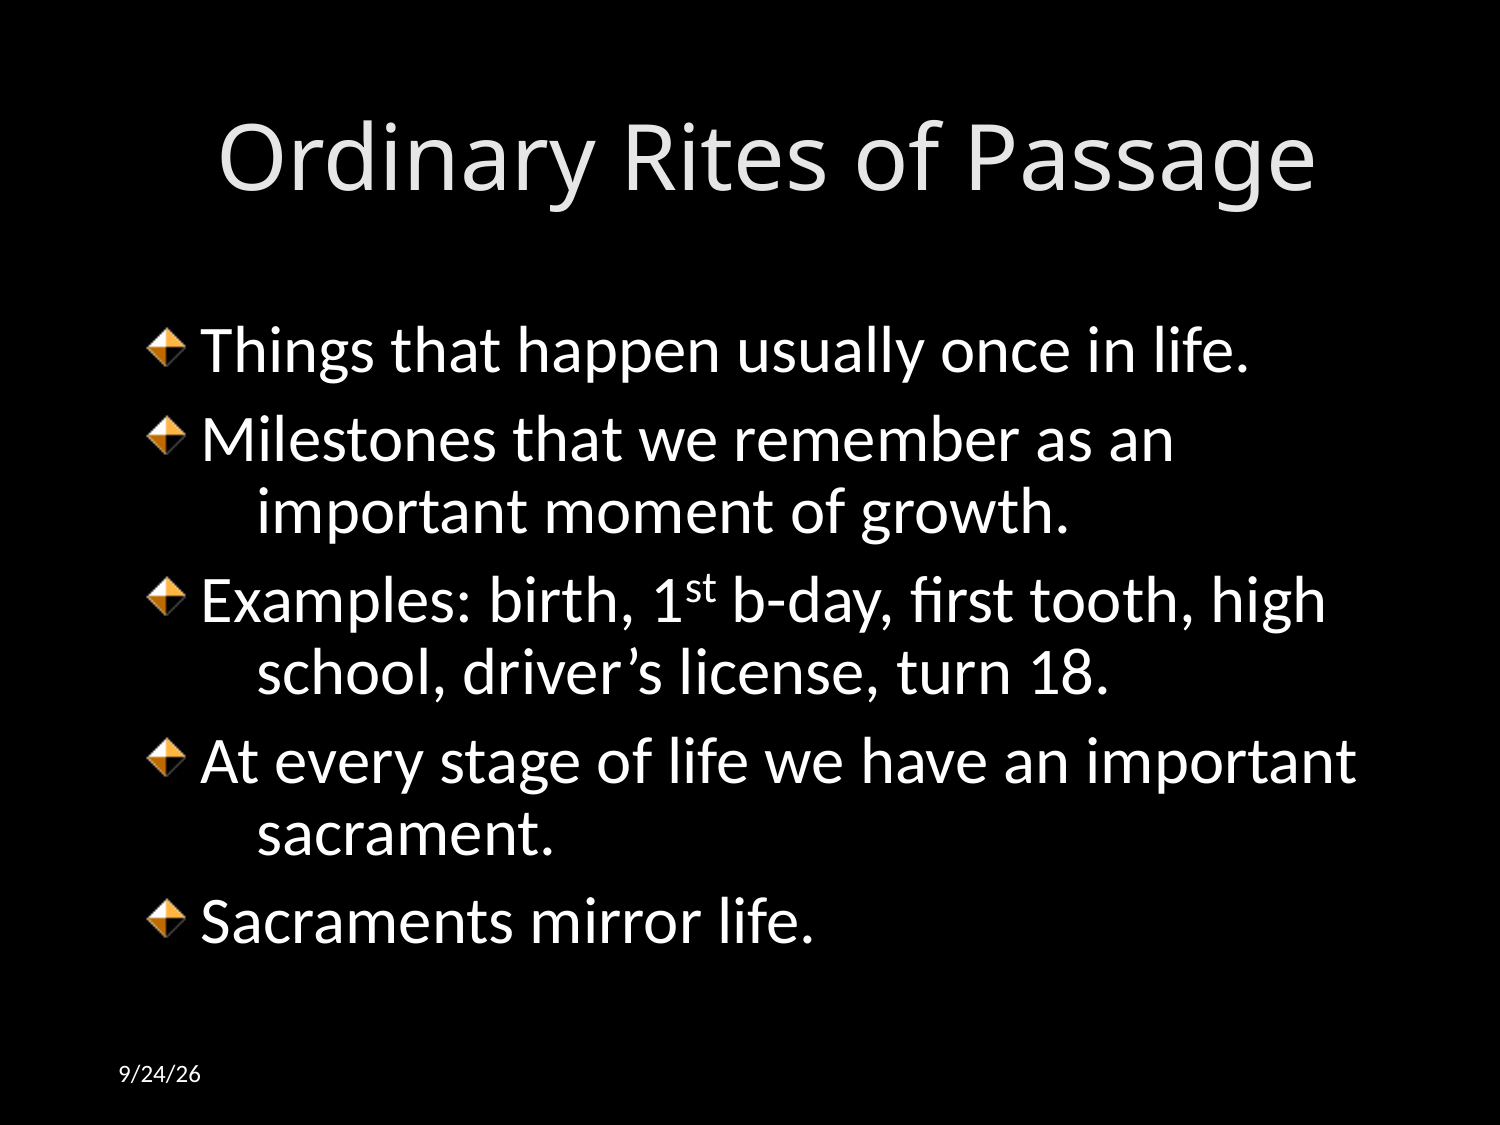

# Ordinary Rites of Passage
Things that happen usually once in life.
Milestones that we remember as an important moment of growth.
Examples: birth, 1st b-day, first tooth, high school, driver’s license, turn 18.
At every stage of life we have an important sacrament.
Sacraments mirror life.